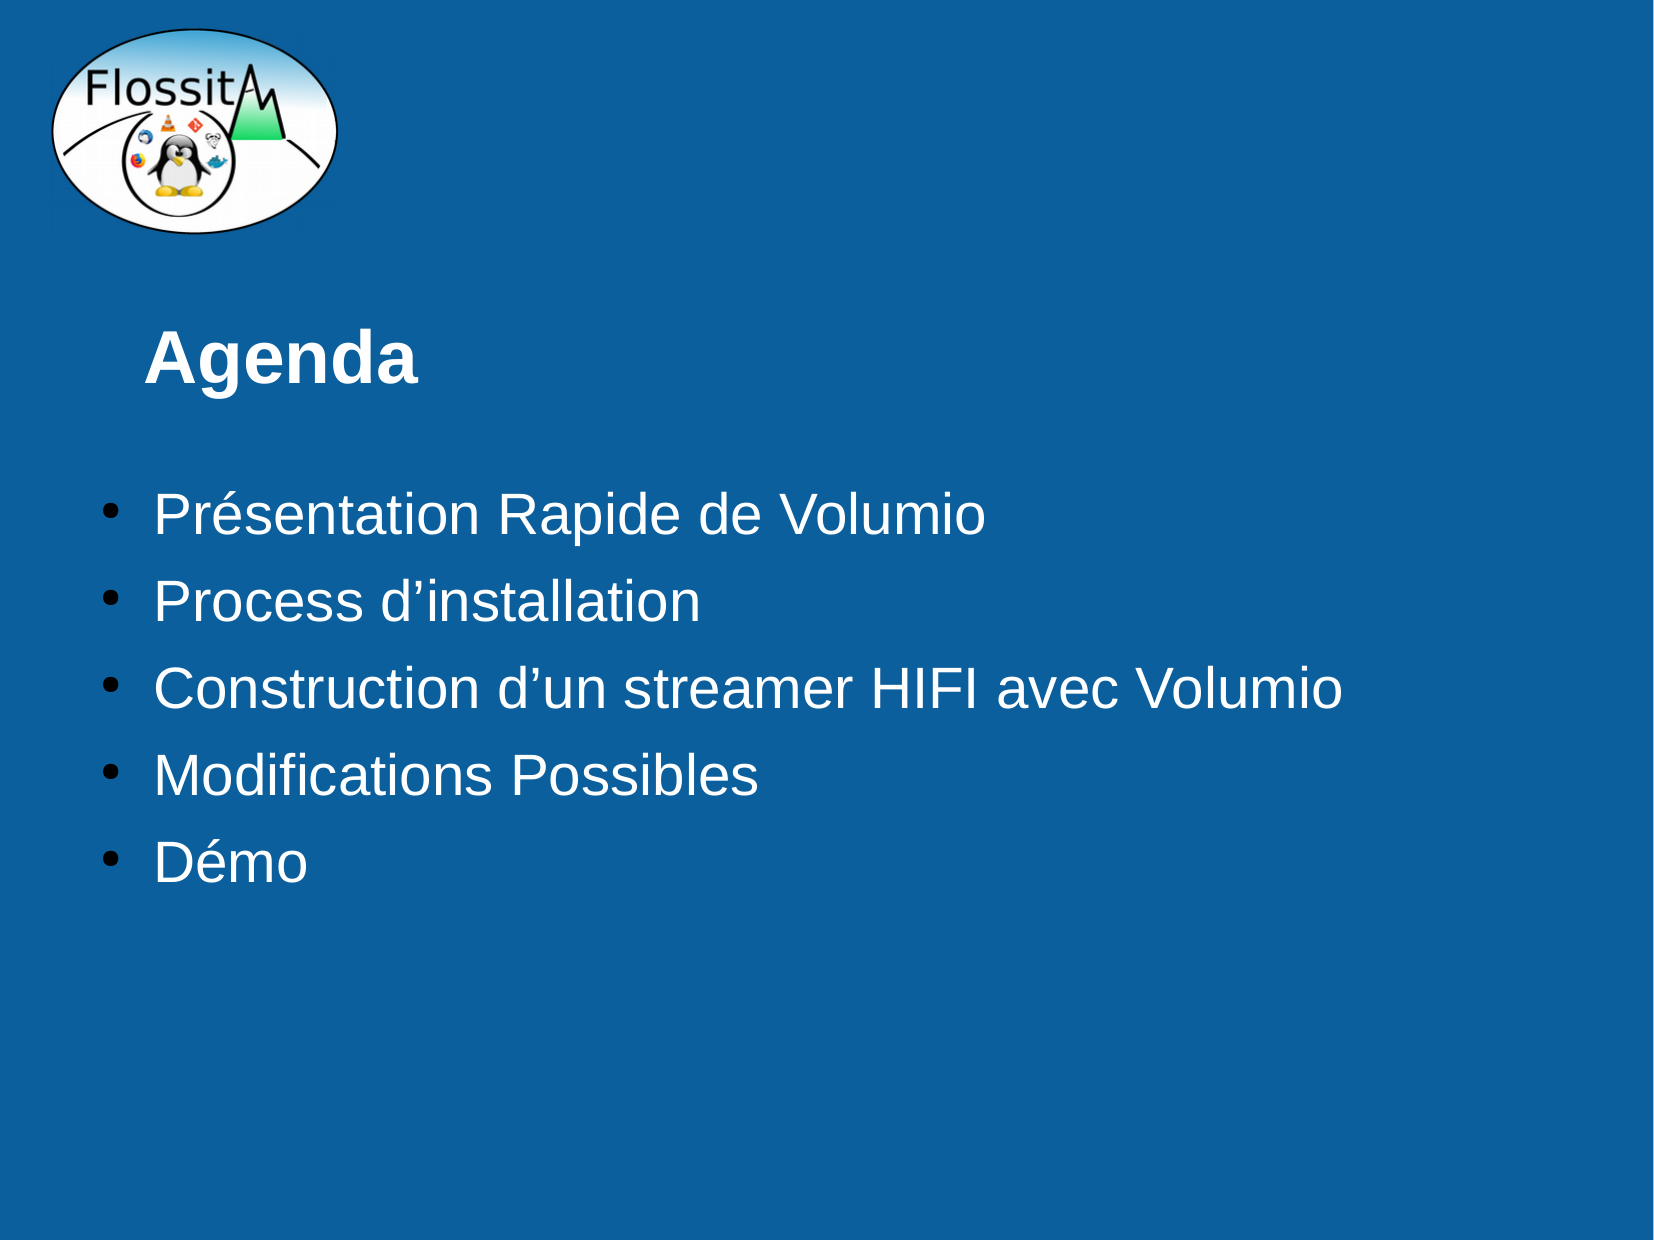

# Agenda
Présentation Rapide de Volumio
Process d’installation
Construction d’un streamer HIFI avec Volumio
Modifications Possibles
Démo